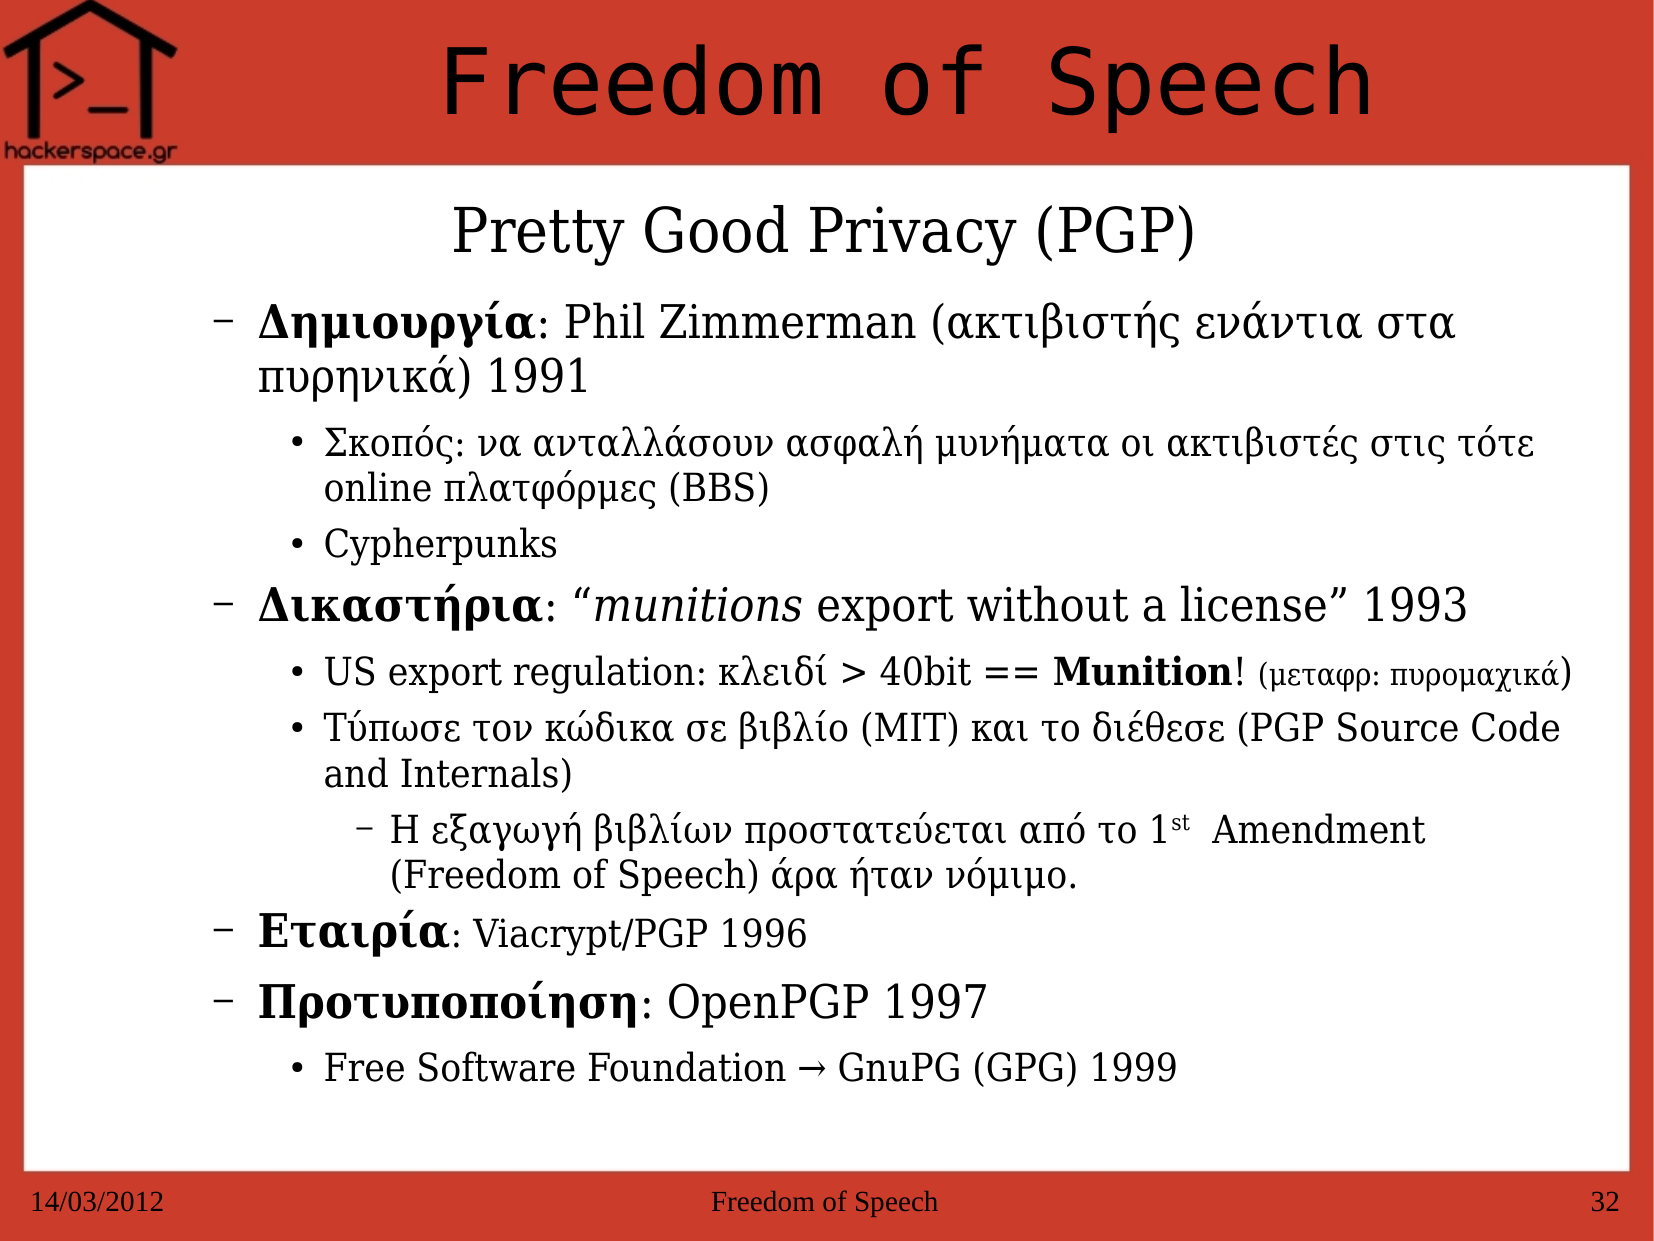

# Freedom of Speech
Pretty Good Privacy (PGP)
Δημιουργία: Phil Zimmerman (ακτιβιστής ενάντια στα πυρηνικά) 1991
Σκοπός: να ανταλλάσουν ασφαλή μυνήματα οι ακτιβιστές στις τότε online πλατφόρμες (BBS)
Cypherpunks
Δικαστήρια: “munitions export without a license” 1993
US export regulation: κλειδί > 40bit == Munition! (μεταφρ: πυρομαχικά)
Τύπωσε τον κώδικα σε βιβλίο (MIT) και το διέθεσε (PGP Source Code and Internals)
Η εξαγωγή βιβλίων προστατεύεται από το 1st Amendment (Freedom of Speech) άρα ήταν νόμιμο.
Εταιρία: Viacrypt/PGP 1996
Προτυποποίηση: OpenPGP 1997
Free Software Foundation → GnuPG (GPG) 1999
14/03/2012
Freedom of Speech
32